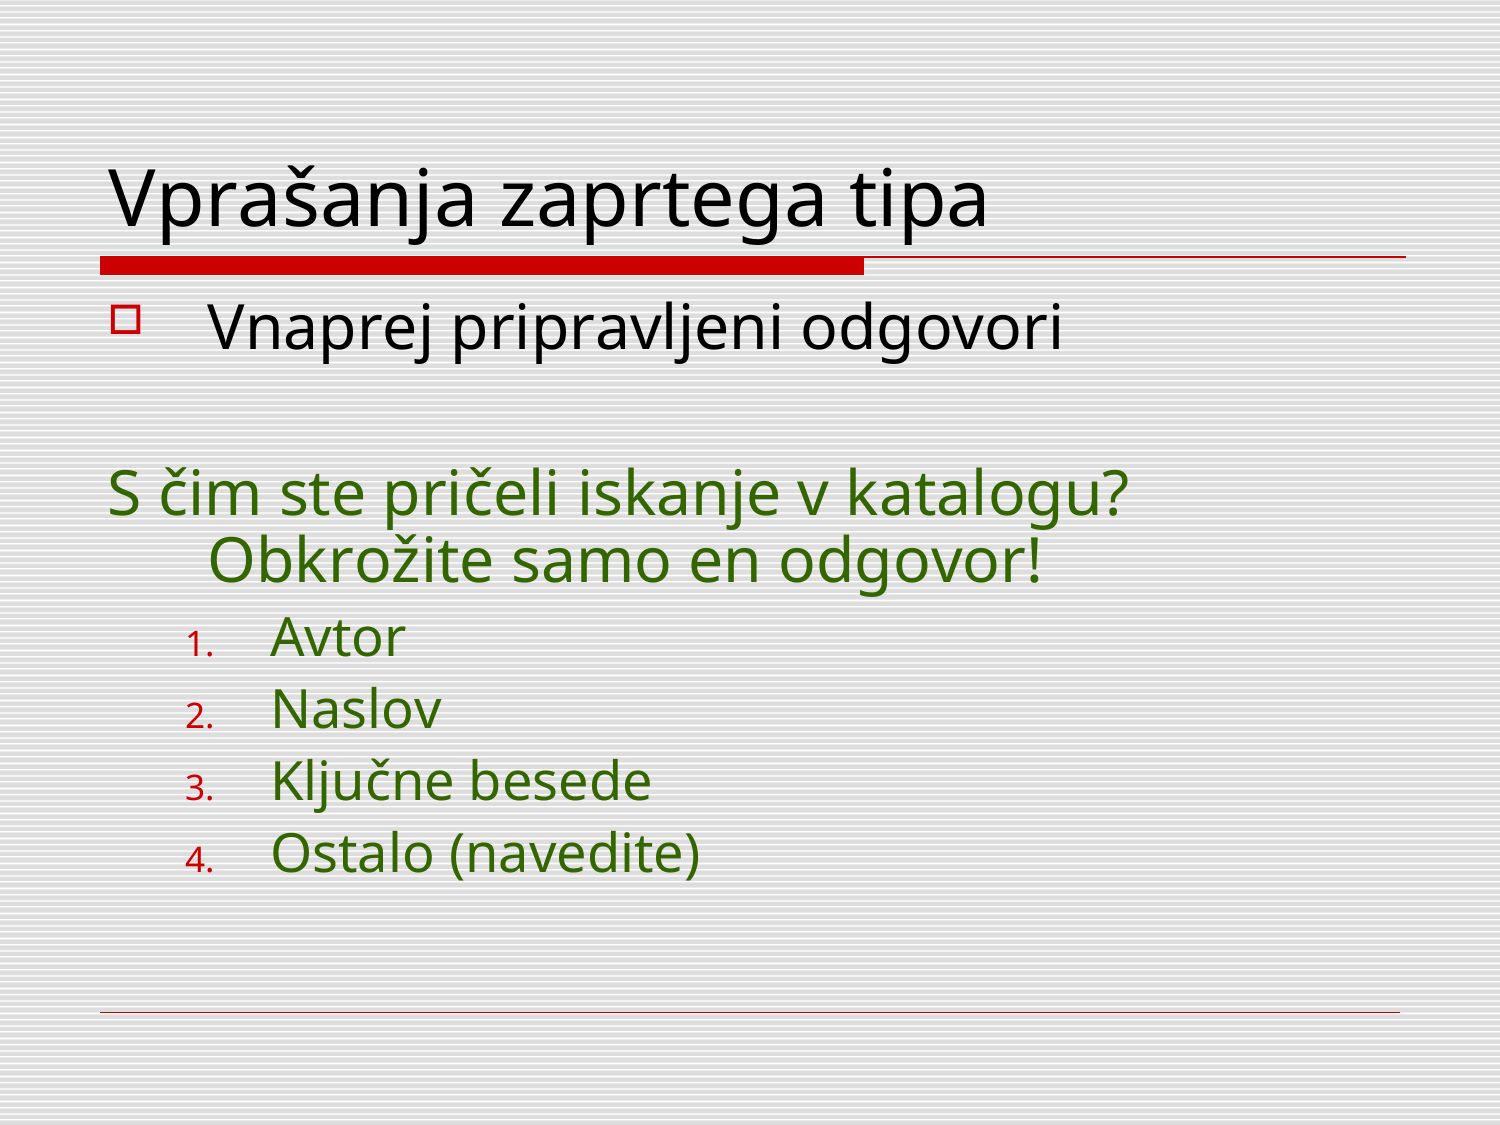

# Vprašanja zaprtega tipa
Vnaprej pripravljeni odgovori
S čim ste pričeli iskanje v katalogu? Obkrožite samo en odgovor!
Avtor
Naslov
Ključne besede
Ostalo (navedite)